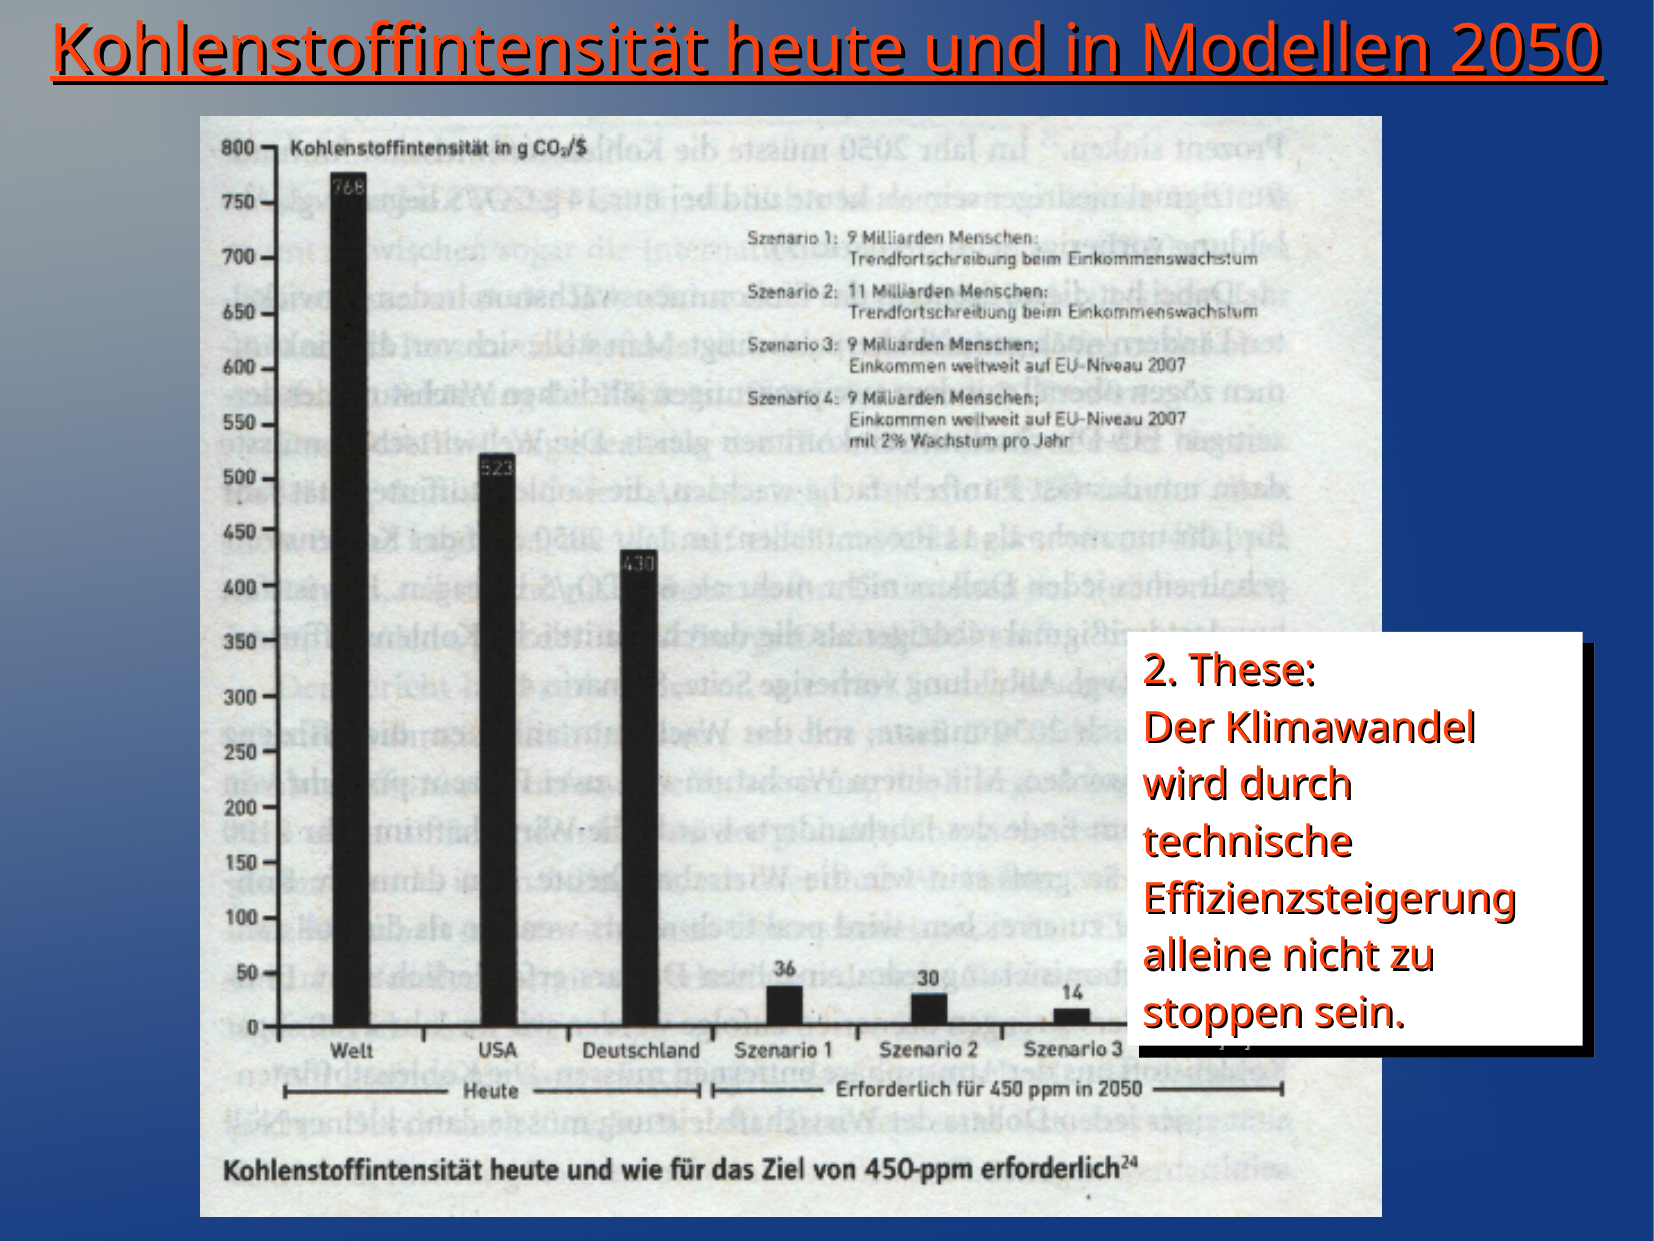

Kohlenstoffintensität heute und in Modellen 2050
2. These:
Der Klimawandel wird durch technische Effizienzsteigerung alleine nicht zu stoppen sein.
Grafik S.93